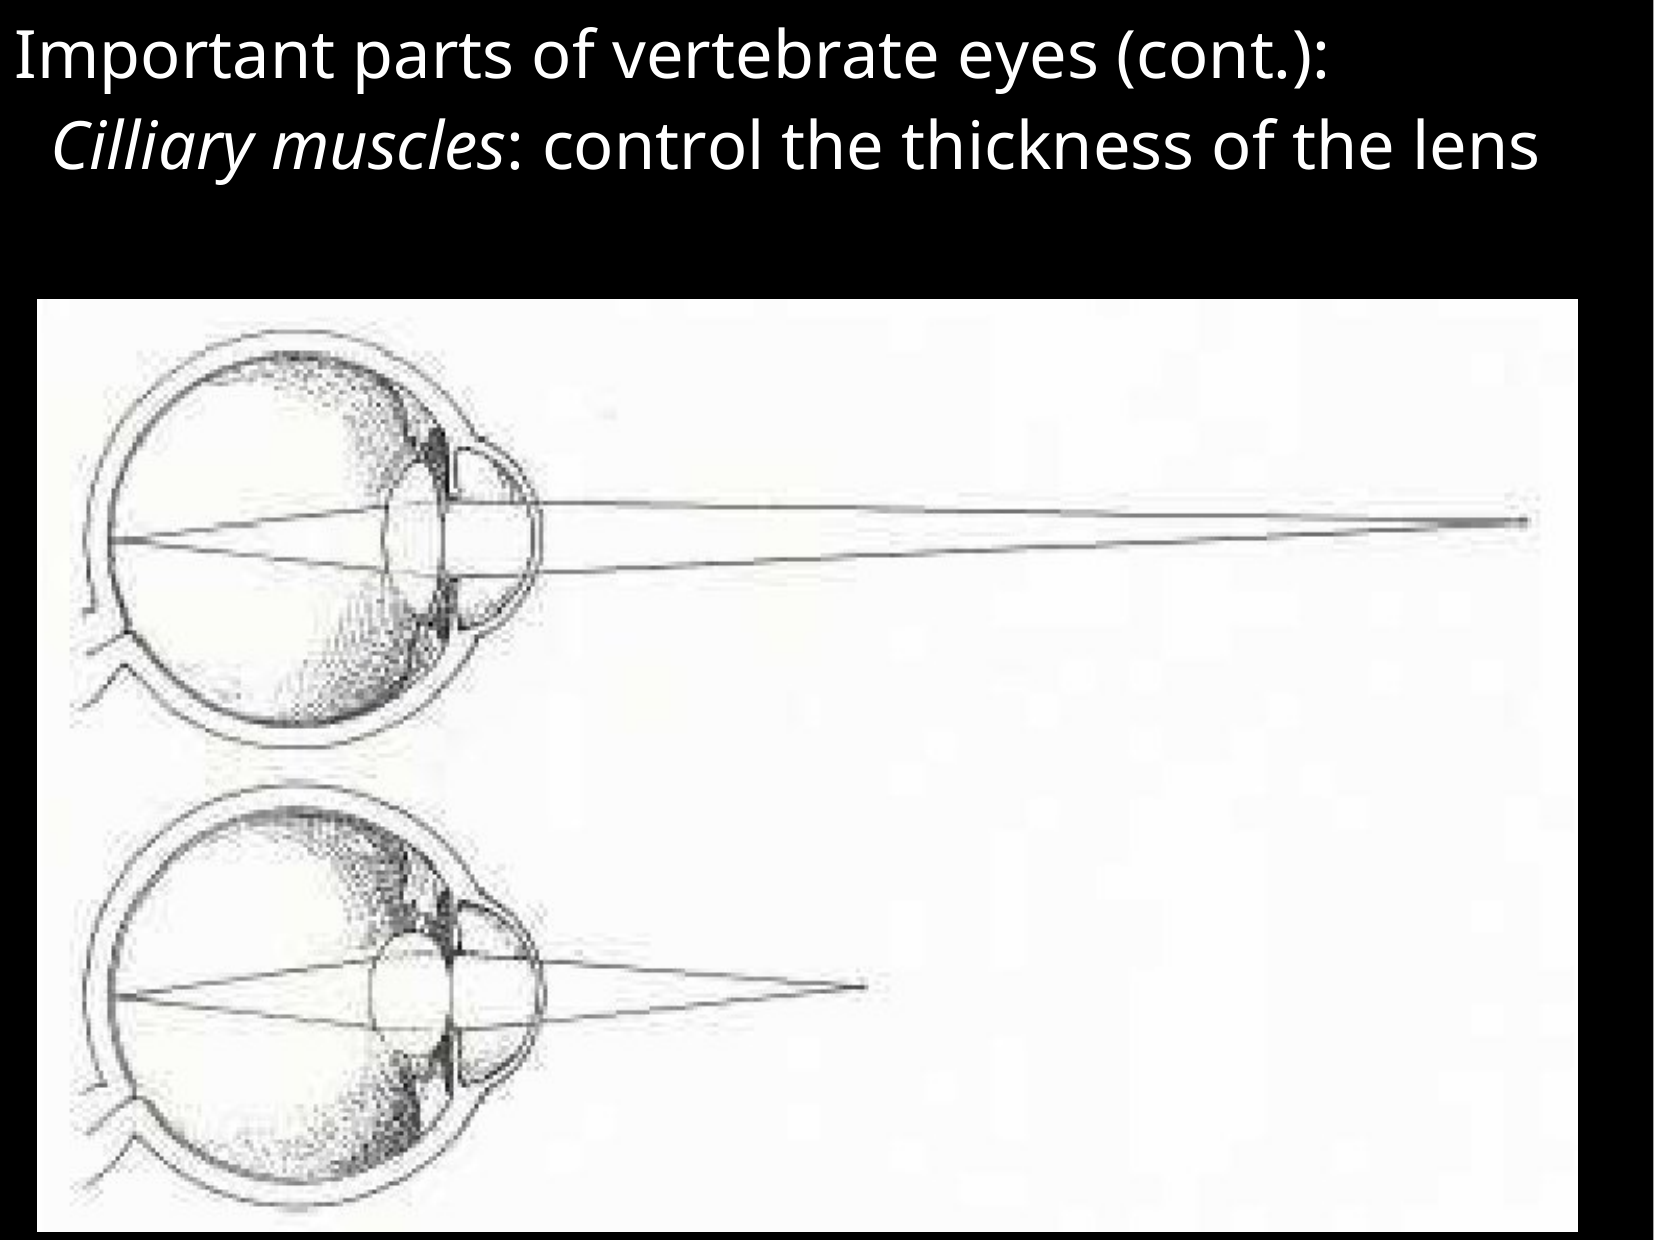

Important parts of vertebrate eyes (cont.):
Cilliary muscles: control the thickness of the lens